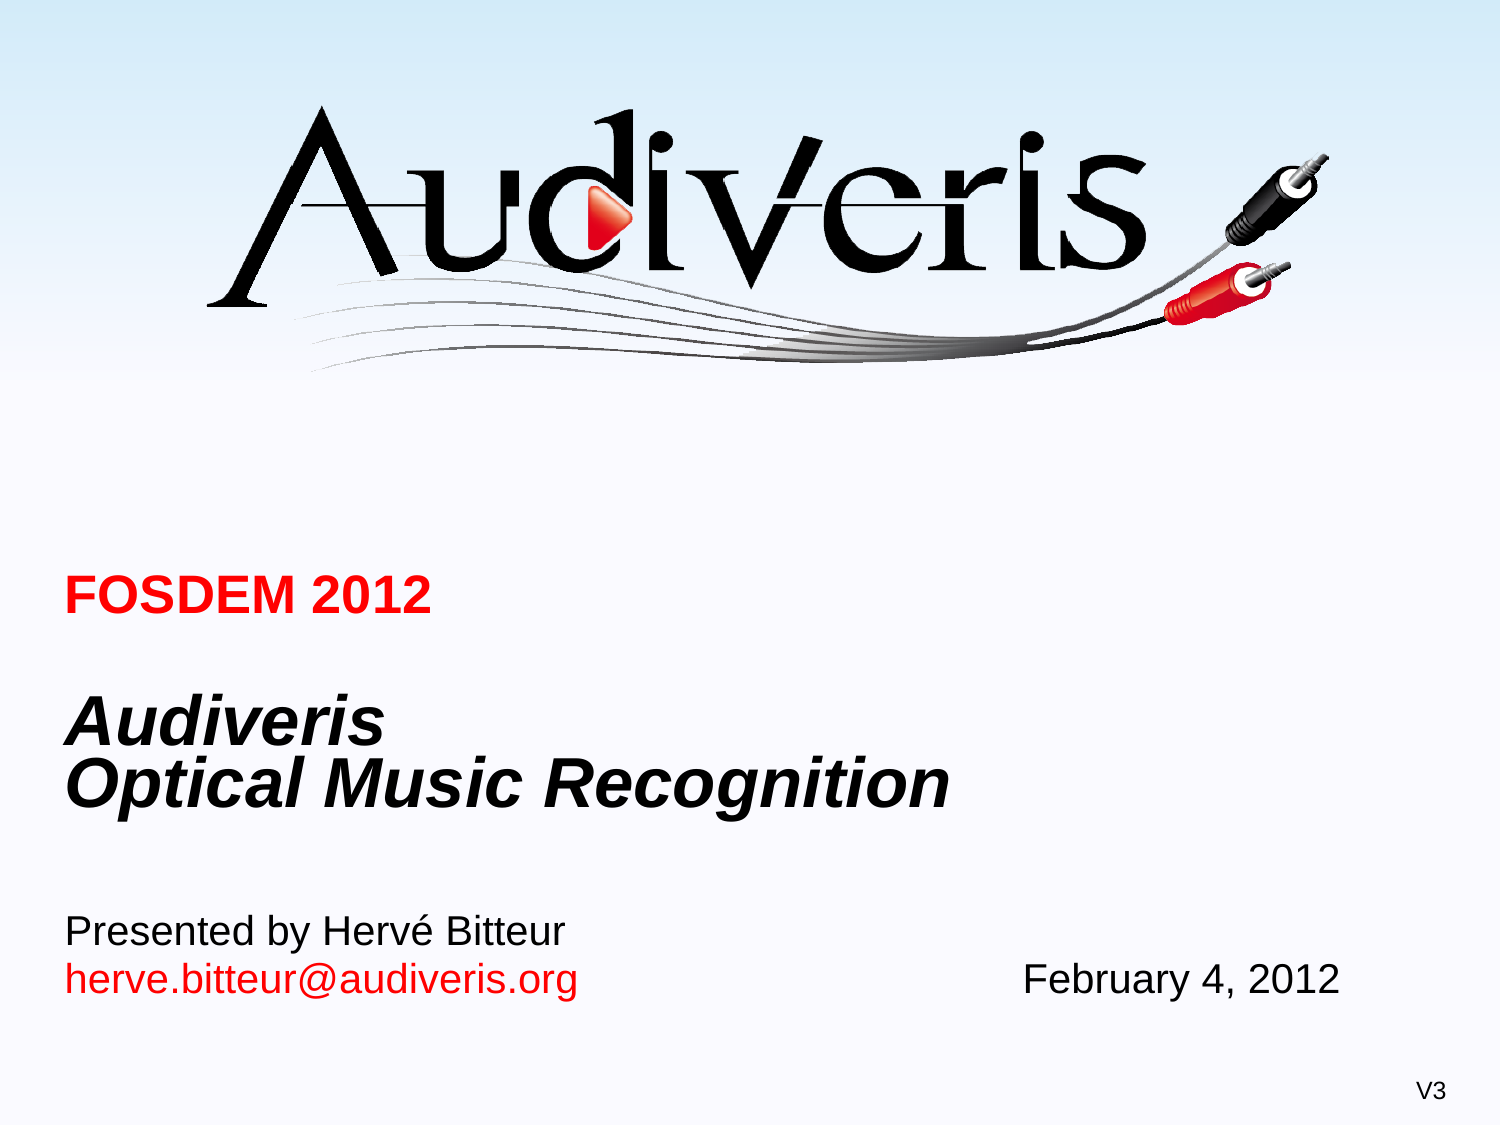

FOSDEM 2012
Audiveris
Optical Music Recognition
Presented by Hervé Bitteur
herve.bitteur@audiveris.org							February 4, 2012
V3